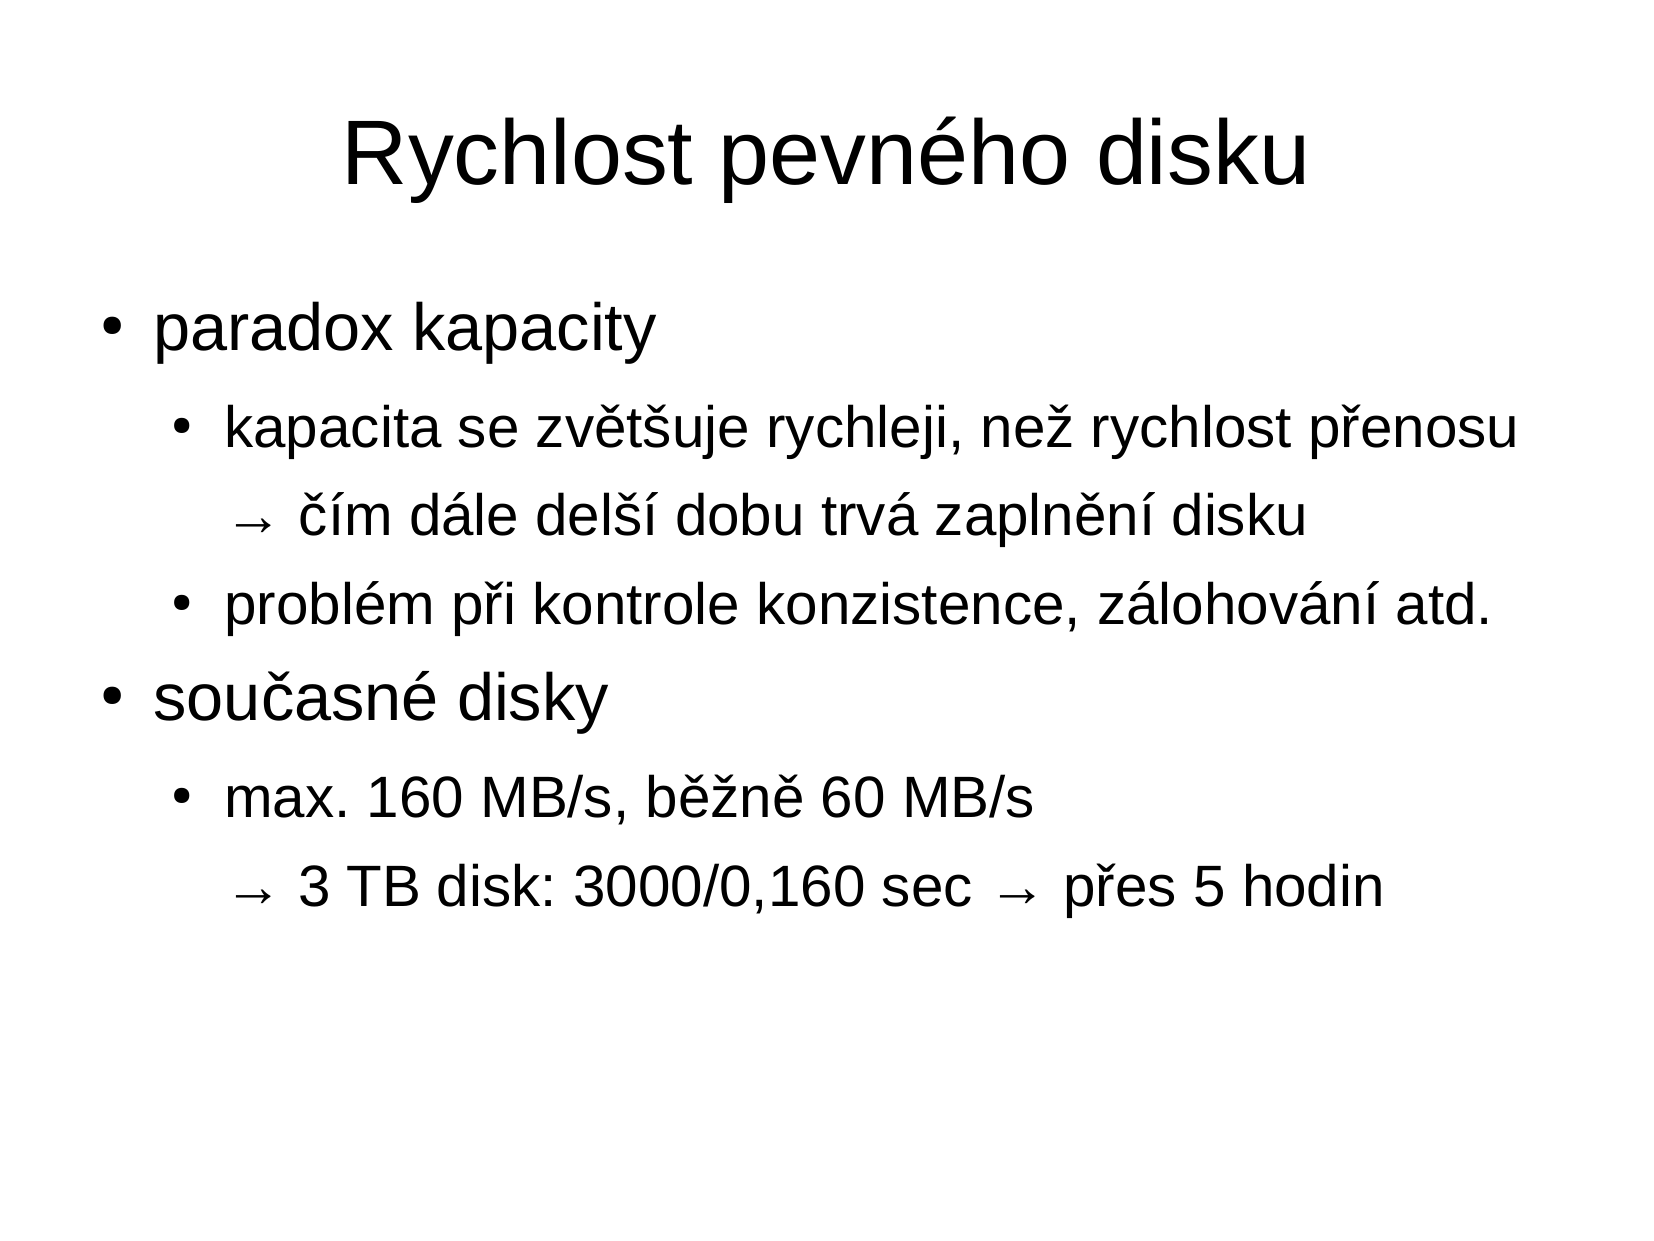

# Rychlost pevného disku
paradox kapacity
kapacita se zvětšuje rychleji, než rychlost přenosu
→ čím dále delší dobu trvá zaplnění disku
problém při kontrole konzistence, zálohování atd.
současné disky
max. 160 MB/s, běžně 60 MB/s
→ 3 TB disk: 3000/0,160 sec → přes 5 hodin